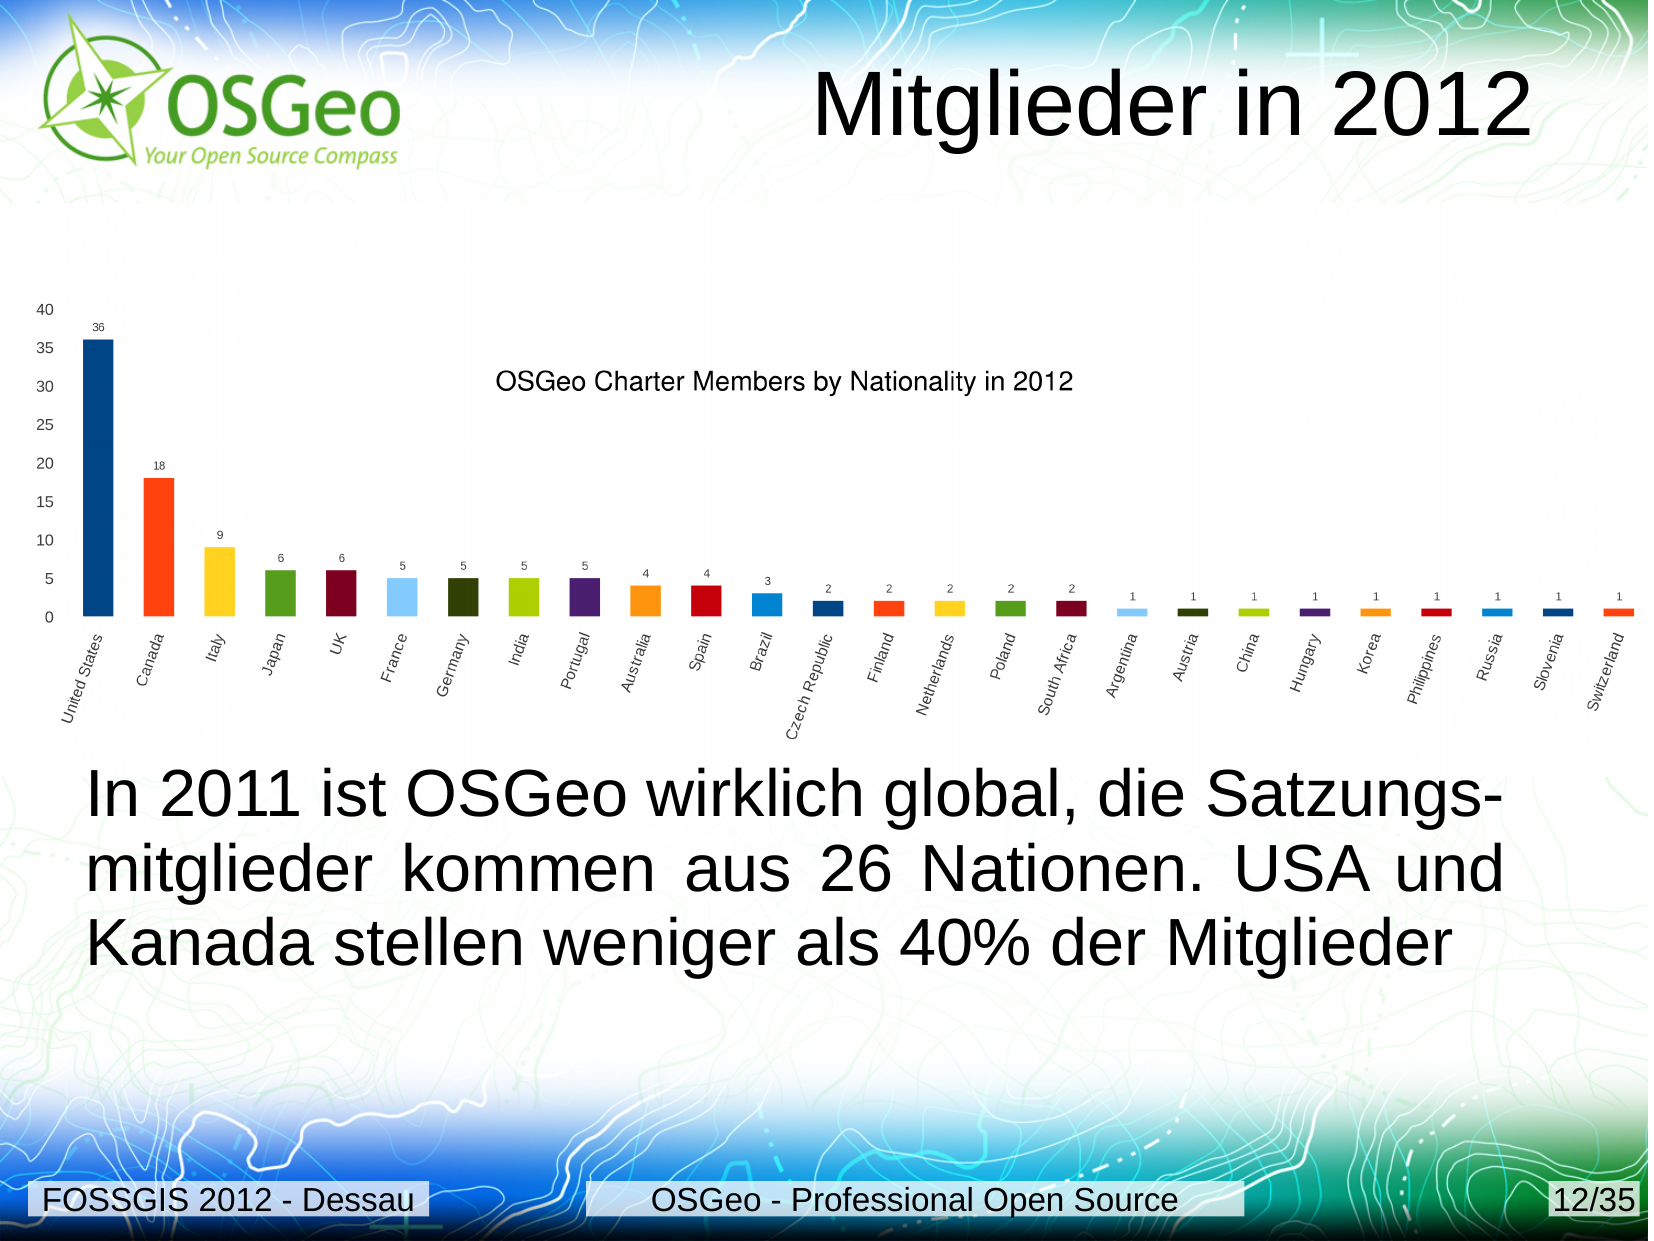

# Mitglieder in 2012
In 2011 ist OSGeo wirklich global, die Satzungs-mitglieder kommen aus 26 Nationen. USA und Kanada stellen weniger als 40% der Mitglieder
FOSSGIS 2012 - Dessau
OSGeo - Professional Open Source
12